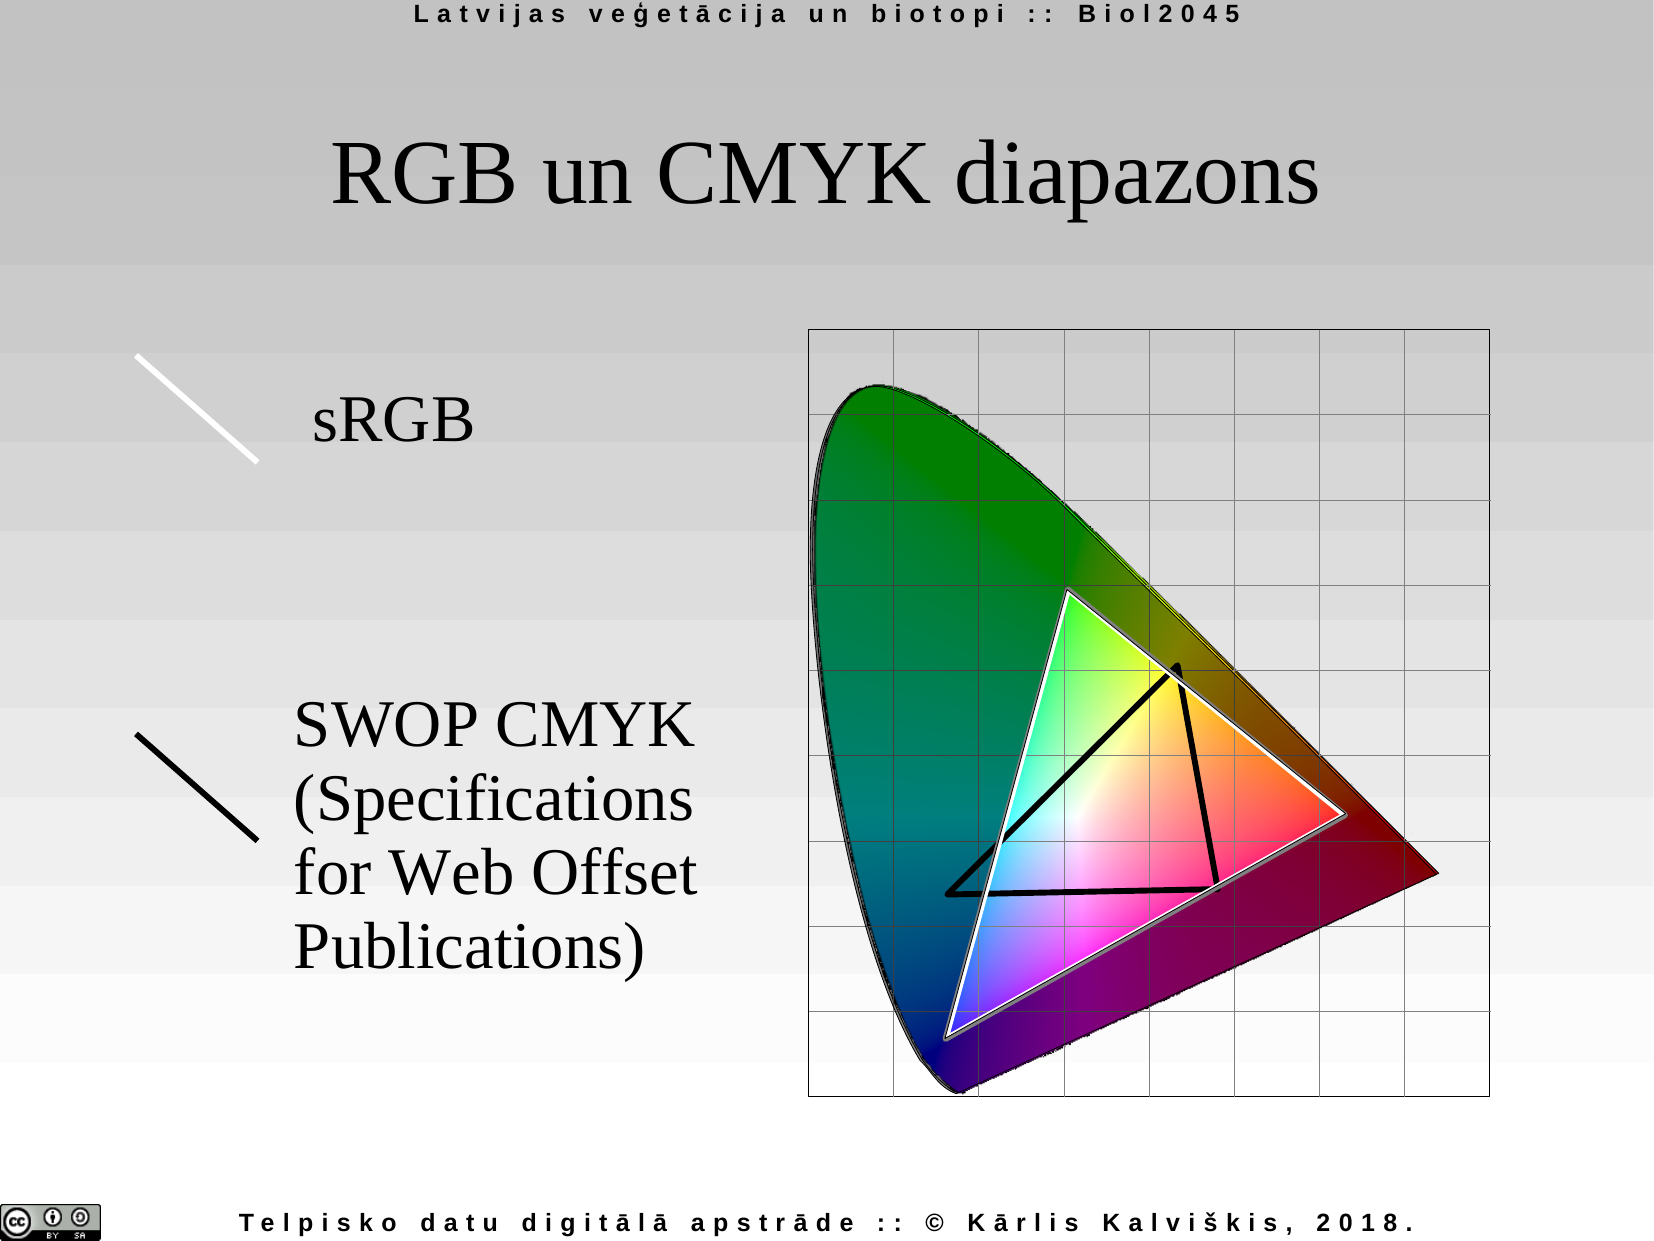

# RGB un CMYK diapazons
sRGB
SWOP CMYK
(Specifications for Web Offset Publications)